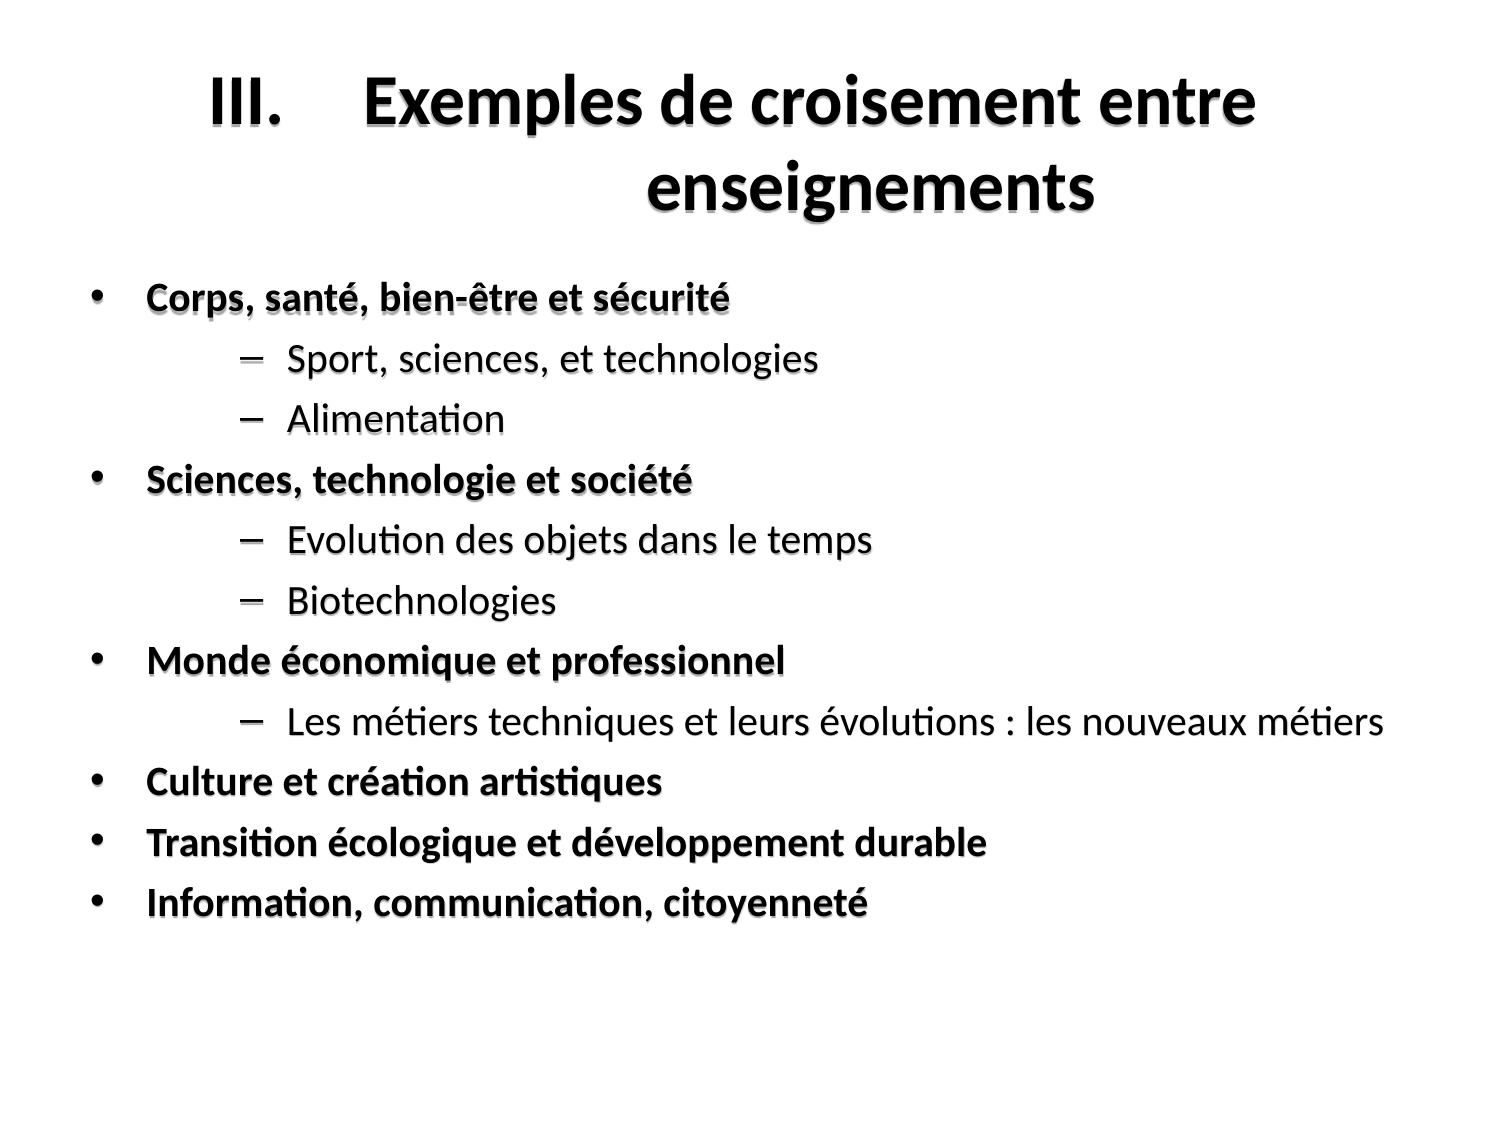

# Exemples de croisement entre enseignements
Corps, santé, bien-être et sécurité
Sport, sciences, et technologies
Alimentation
Sciences, technologie et société
Evolution des objets dans le temps
Biotechnologies
Monde économique et professionnel
Les métiers techniques et leurs évolutions : les nouveaux métiers
Culture et création artistiques
Transition écologique et développement durable
Information, communication, citoyenneté